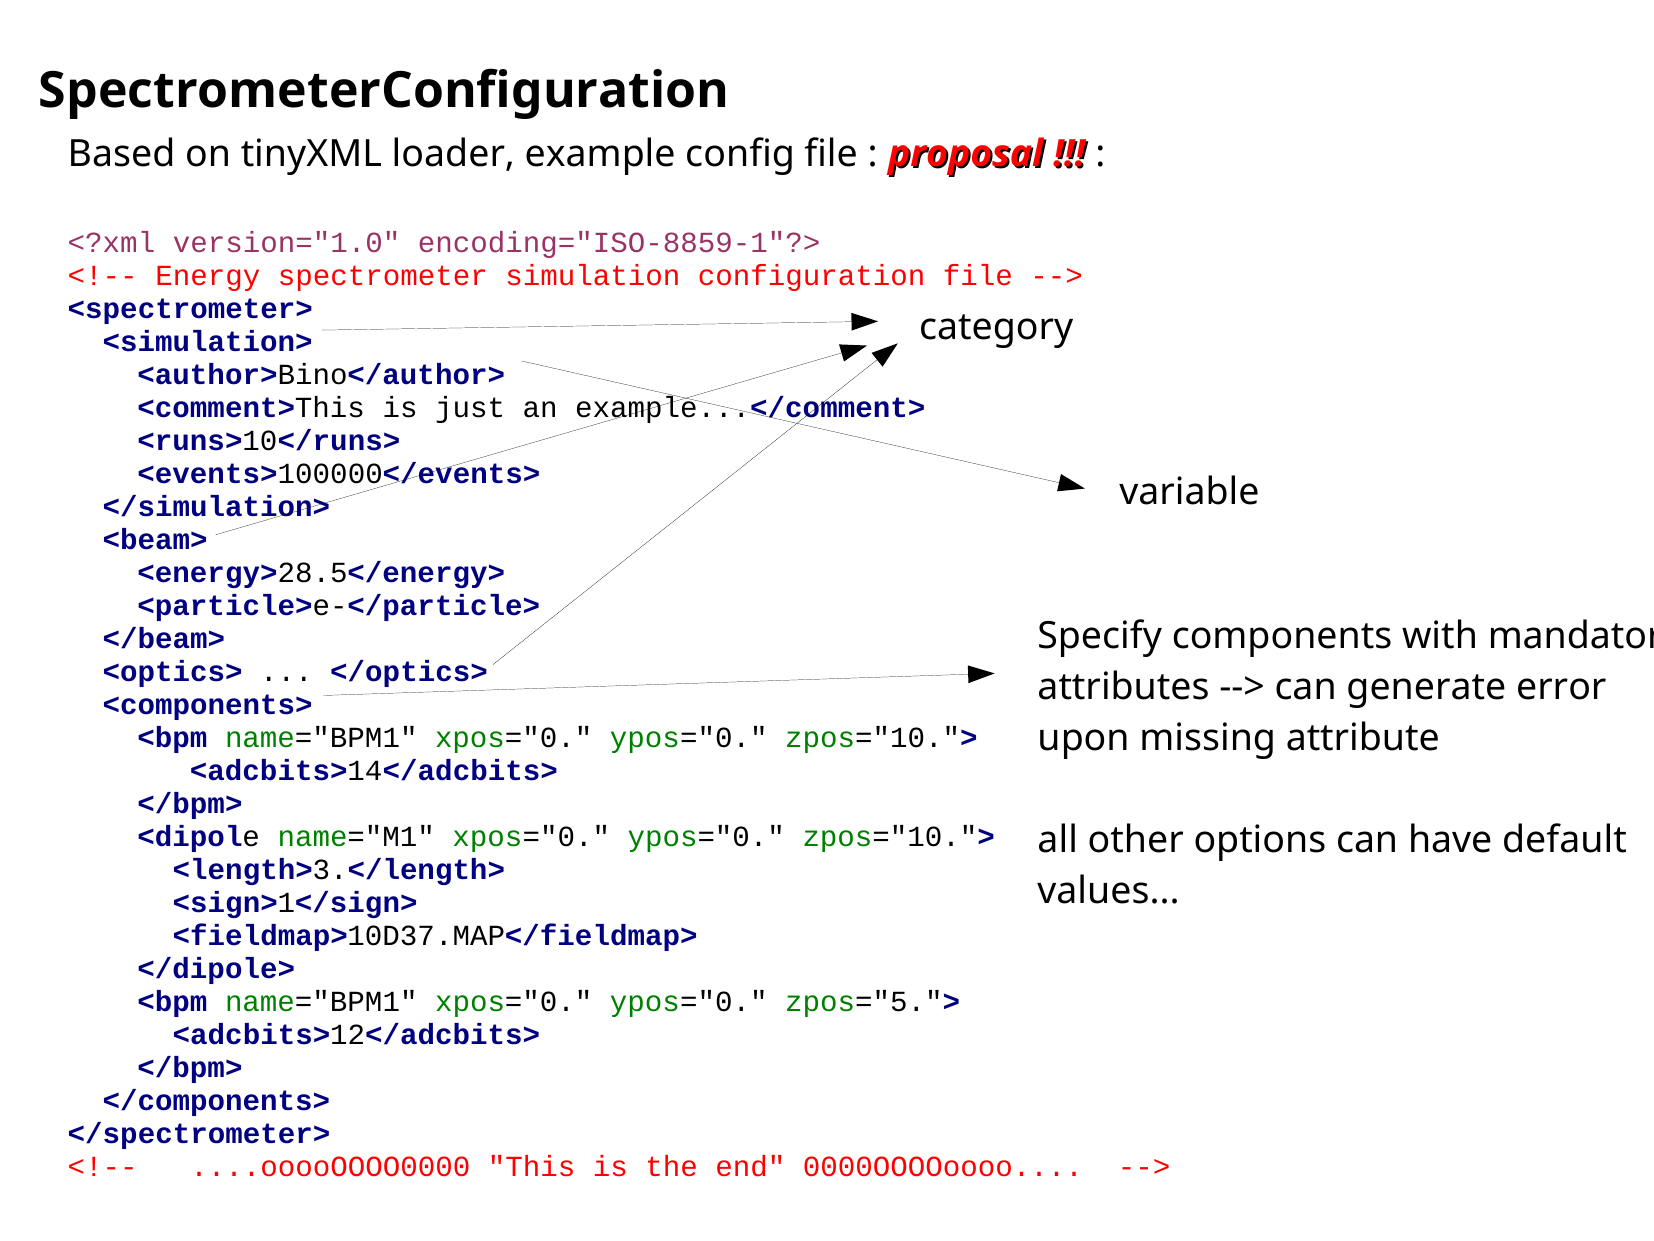

SpectrometerConfiguration
Based on tinyXML loader, example config file : proposal !!! :
<?xml version="1.0" encoding="ISO-8859-1"?>
<!-- Energy spectrometer simulation configuration file -->
<spectrometer>
 <simulation>
 <author>Bino</author>
 <comment>This is just an example...</comment>
 <runs>10</runs>
 <events>100000</events>
 </simulation>
 <beam>
 <energy>28.5</energy>
 <particle>e-</particle>
 </beam>
 <optics> ... </optics>
 <components>
 <bpm name="BPM1" xpos="0." ypos="0." zpos="10.">
 <adcbits>14</adcbits>
 </bpm>
 <dipole name="M1" xpos="0." ypos="0." zpos="10.">
 <length>3.</length>
 <sign>1</sign>
 <fieldmap>10D37.MAP</fieldmap>
 </dipole>
 <bpm name="BPM1" xpos="0." ypos="0." zpos="5.">
 <adcbits>12</adcbits>
 </bpm>
 </components>
</spectrometer>
<!-- ....ooooOOOO0000 "This is the end" 0000OOOOoooo.... -->
category
variable
Specify components with mandatory
attributes --> can generate error
upon missing attribute
all other options can have default
values...